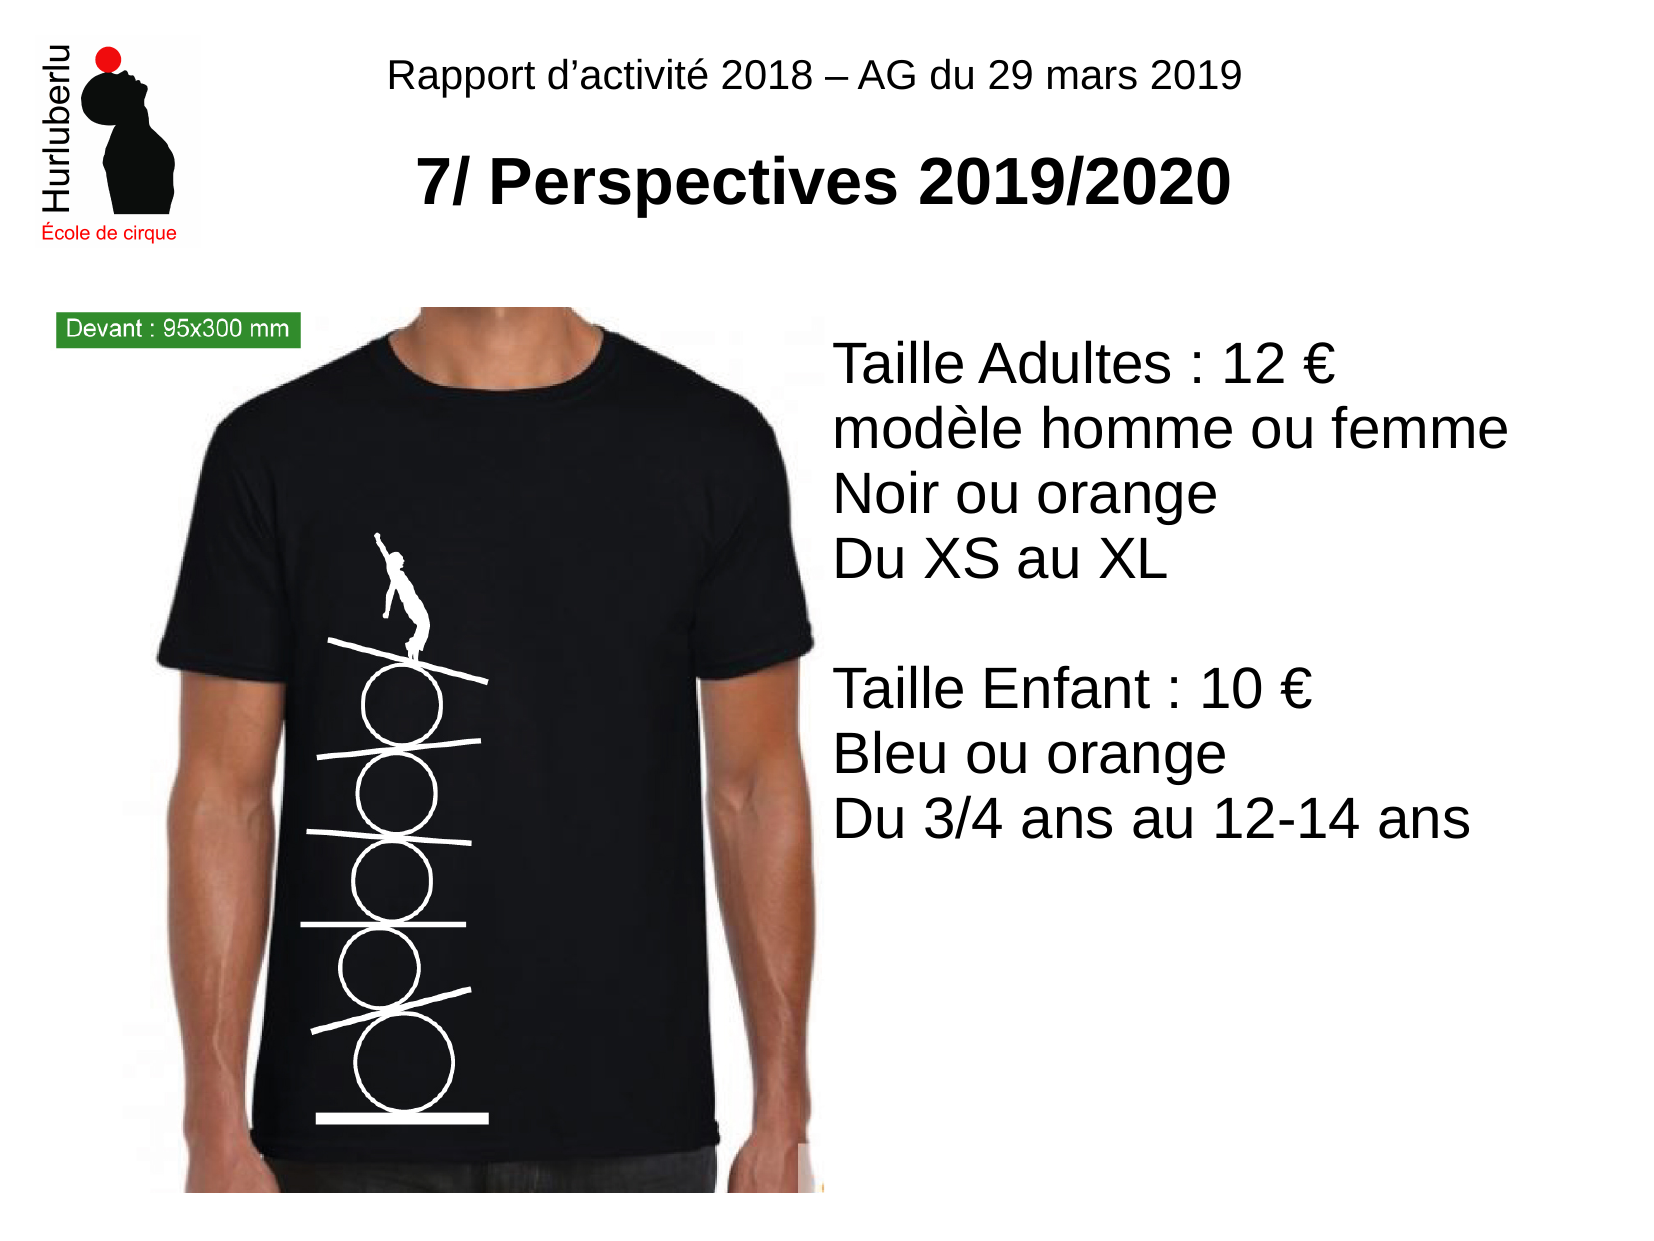

# Rapport d’activité 2018 – AG du 29 mars 2019 7/ Perspectives 2019/2020
Taille Adultes : 12 €
modèle homme ou femme
Noir ou orange
Du XS au XL
Taille Enfant : 10 €
Bleu ou orange
Du 3/4 ans au 12-14 ans